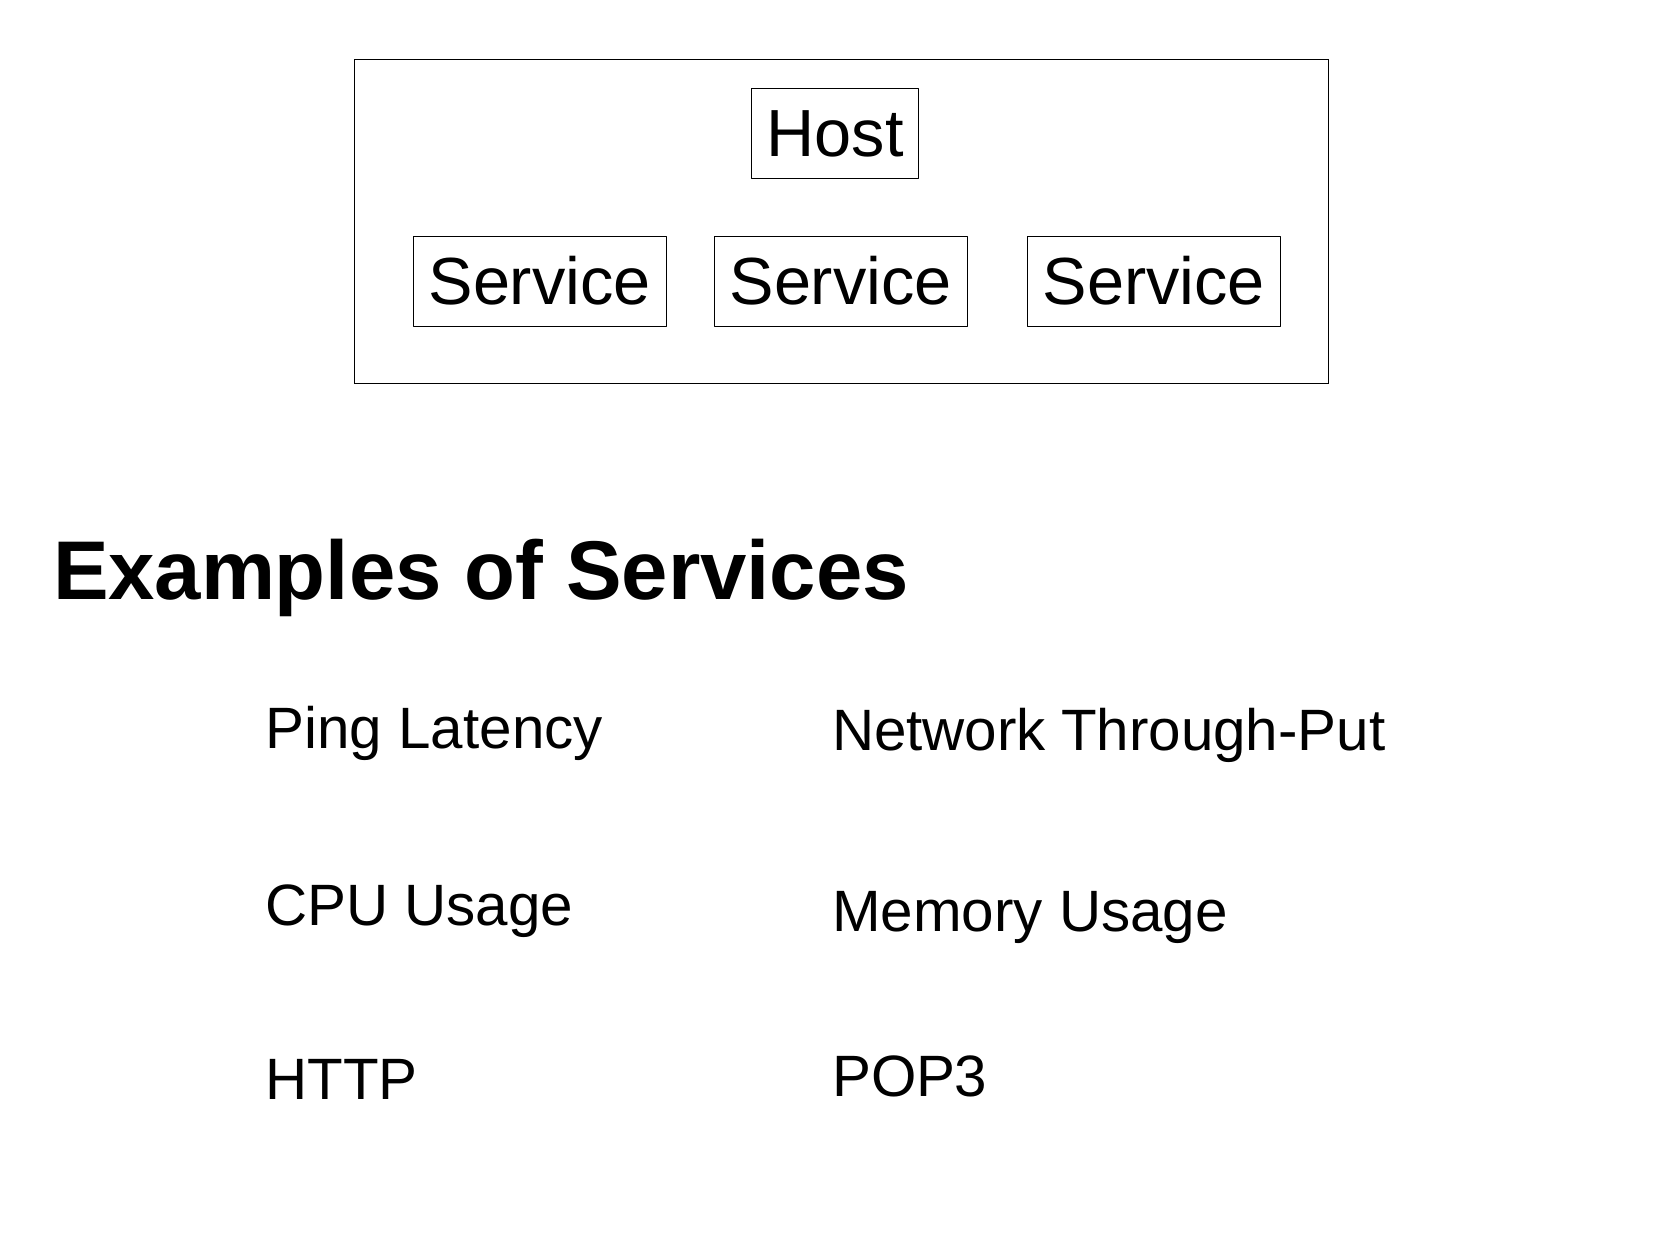

Host
Service
Service
Service
Examples of Services
Ping Latency
Network Through-Put
CPU Usage
Memory Usage
POP3
HTTP